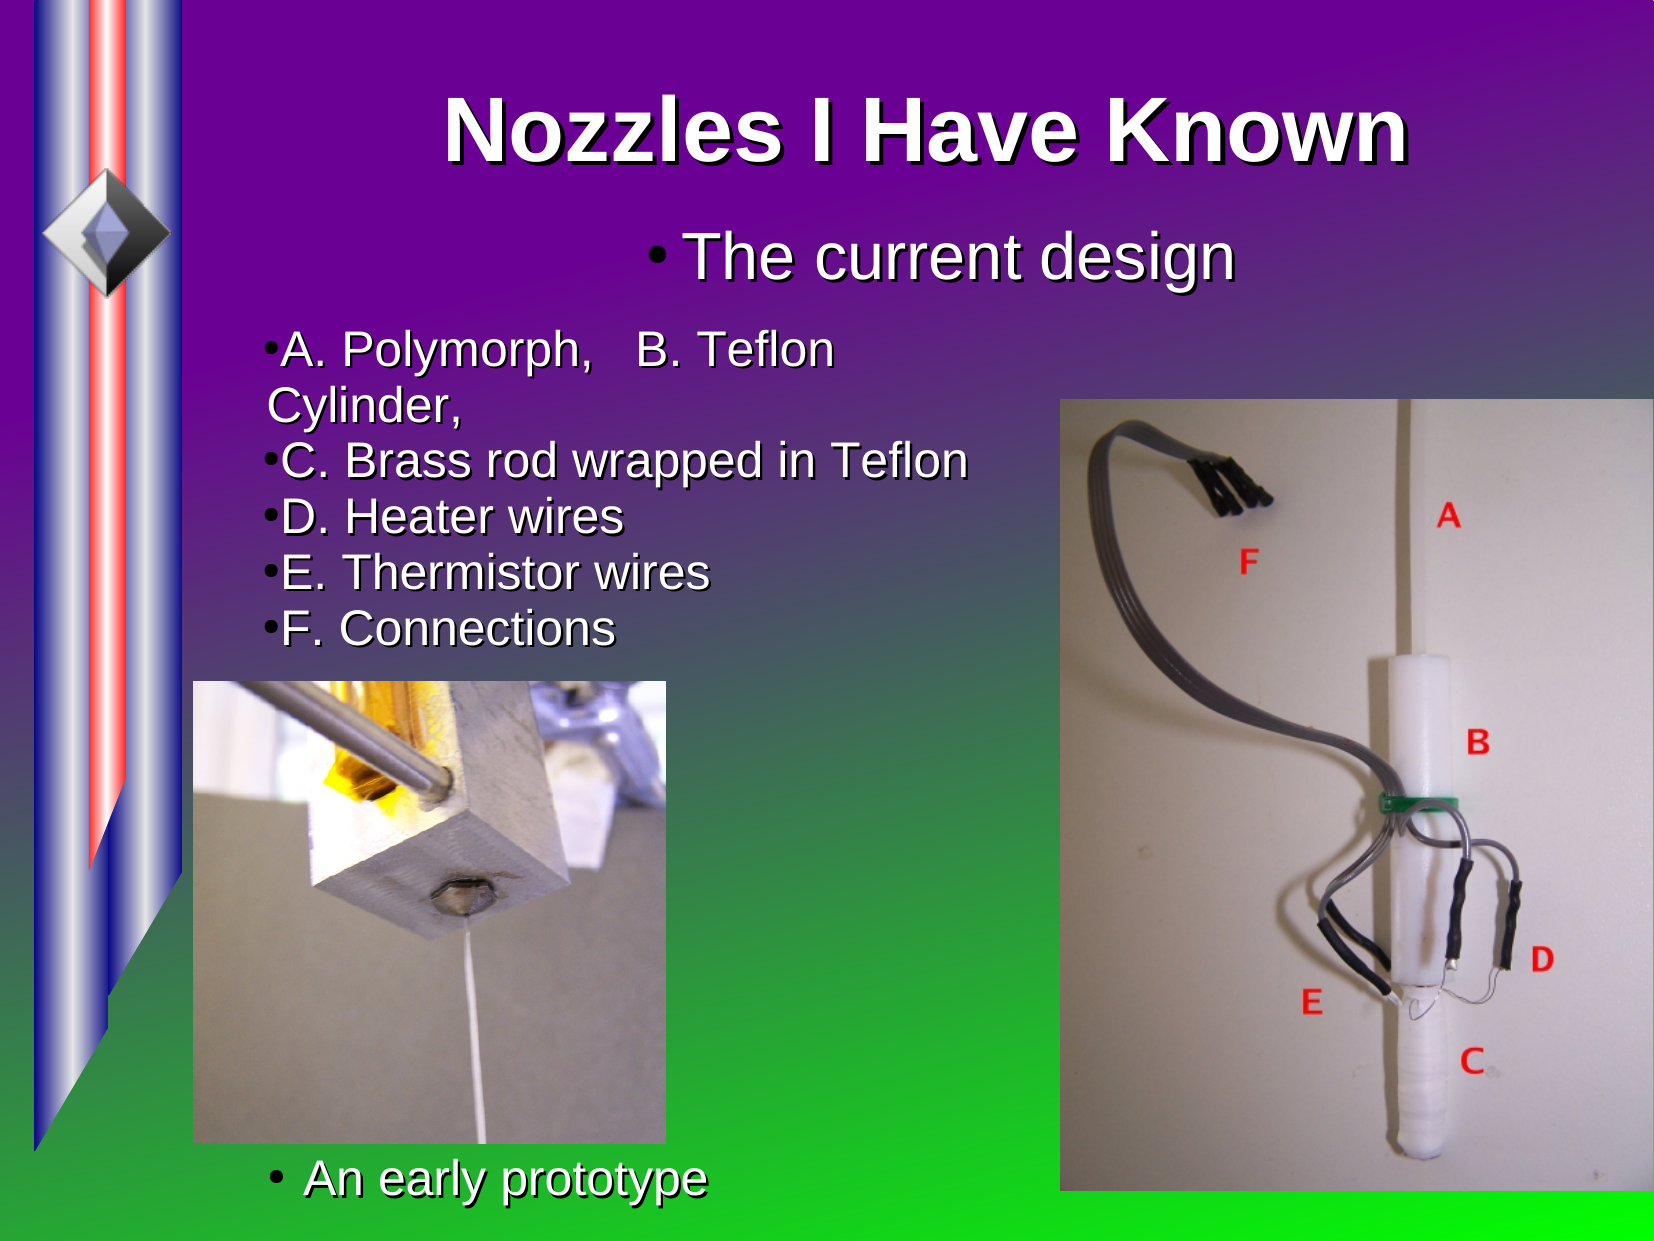

# Nozzles I Have Known
The current design
A. Polymorph,	B. Teflon Cylinder,
C. Brass rod wrapped in Teflon
D. Heater wires
E. Thermistor wires
F. Connections
An early prototype